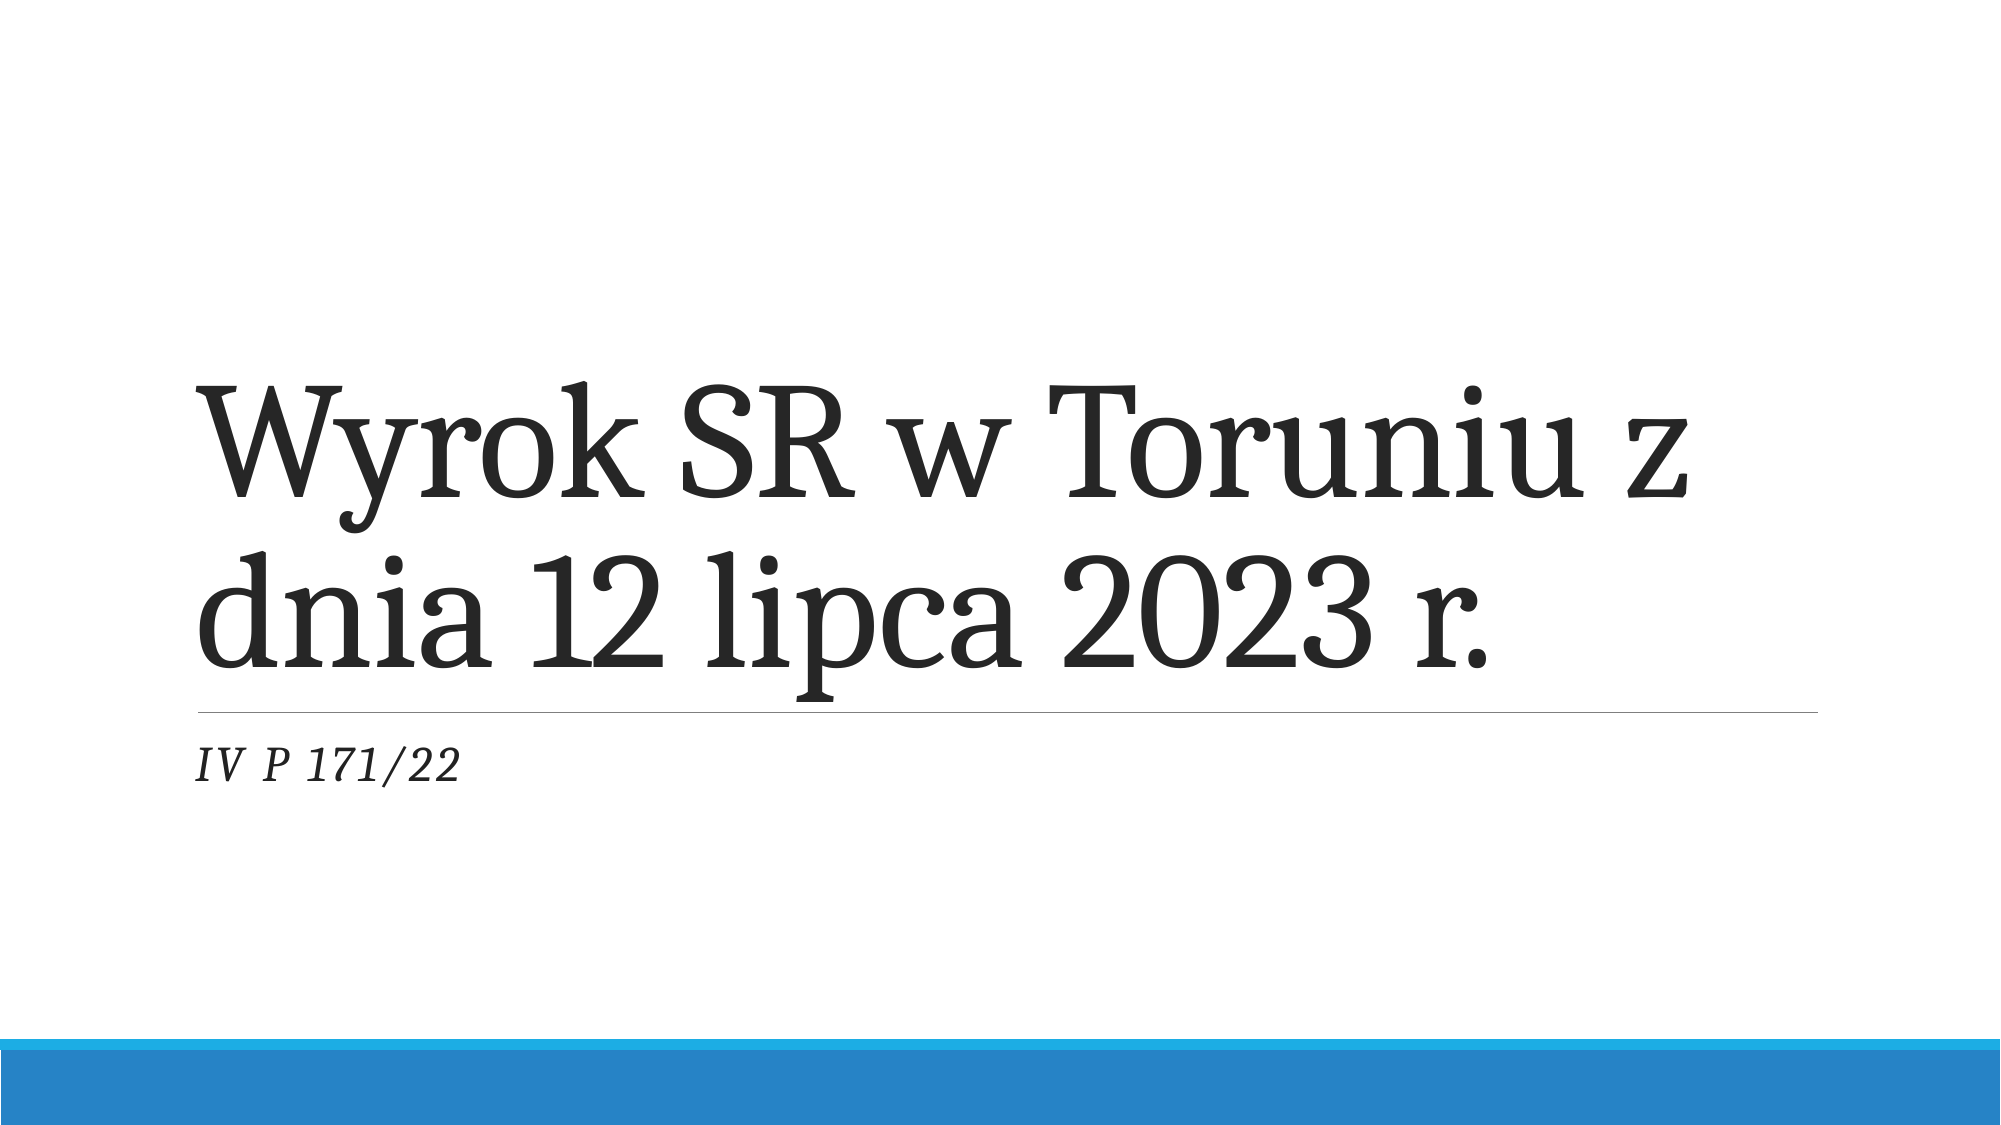

# Wyrok SR w Toruniu z dnia 12 lipca 2023 r.
IV P 171/22